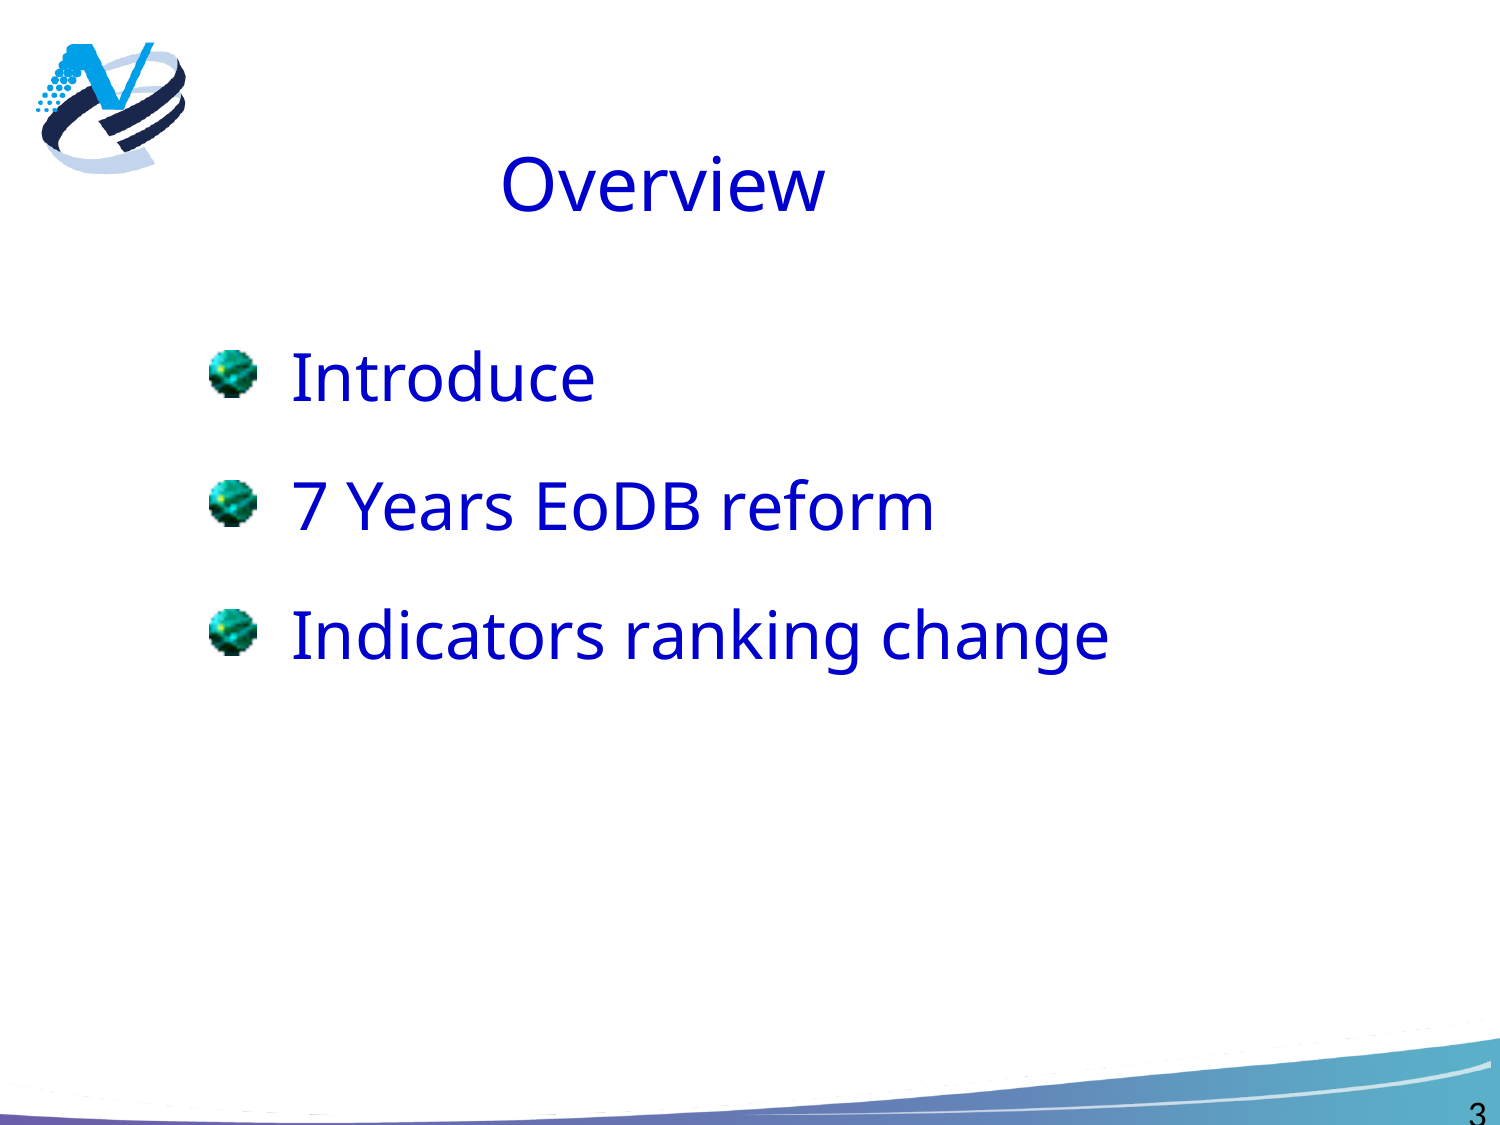

Overview
 Introduce
 7 Years EoDB reform
 Indicators ranking change